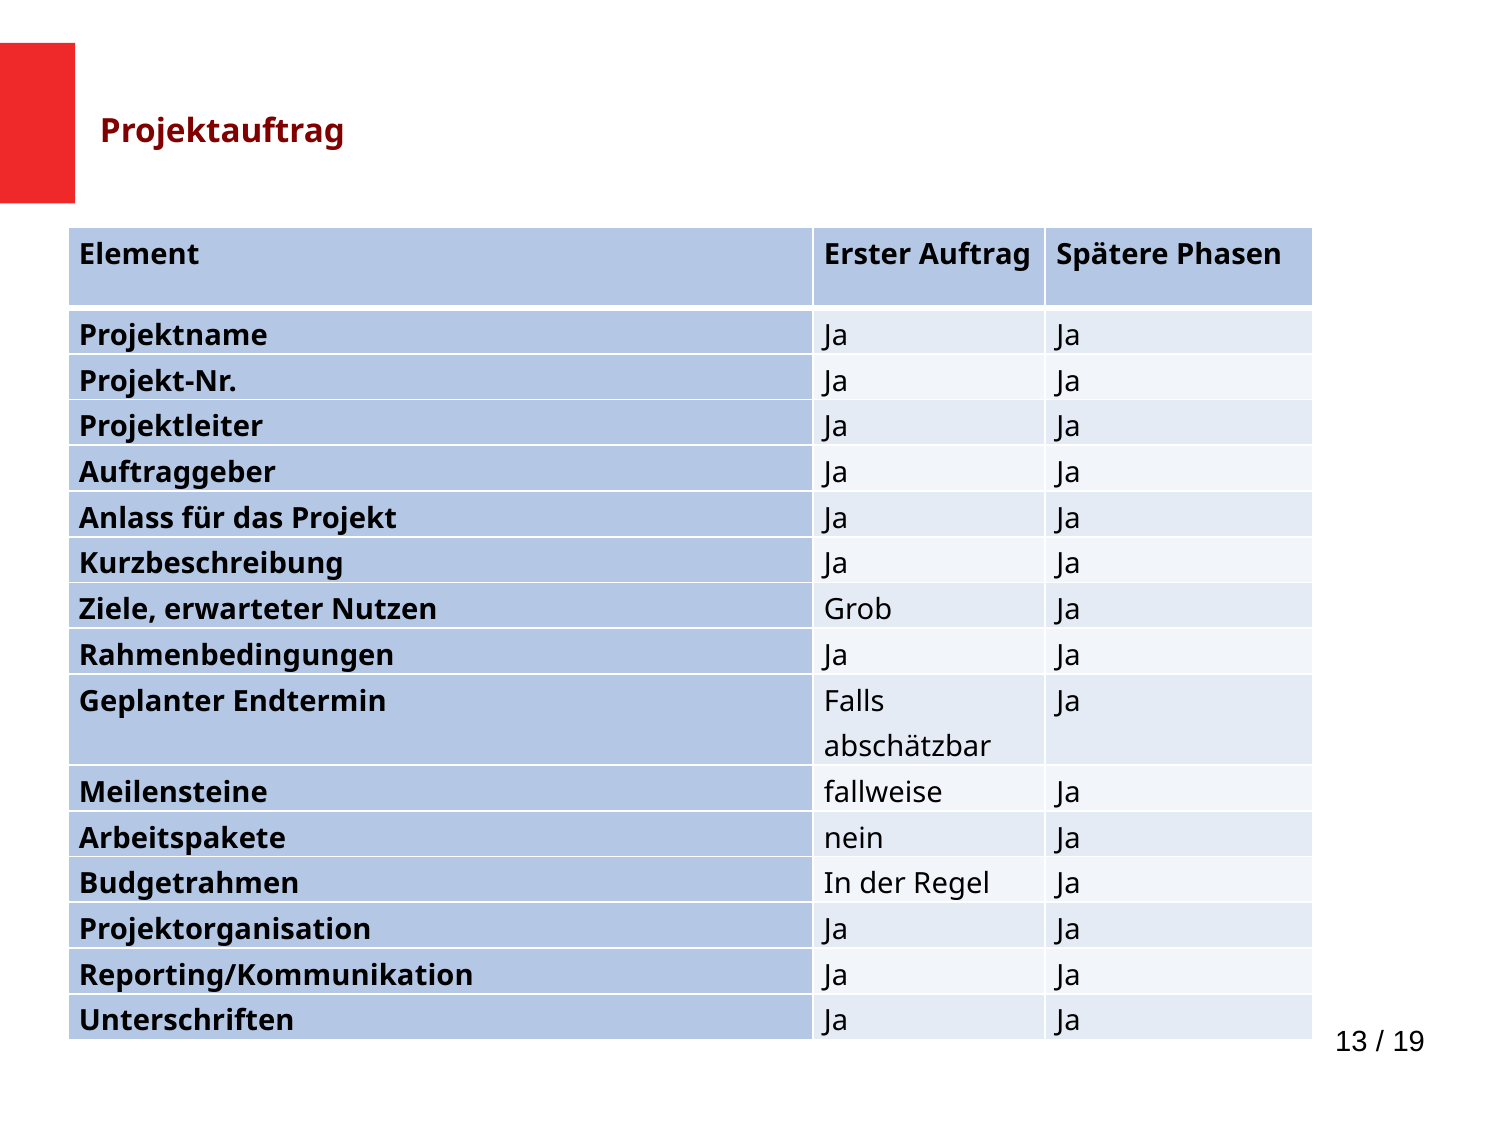

# Projektauftrag
| Element | Erster Auftrag | Spätere Phasen |
| --- | --- | --- |
| Projektname | Ja | Ja |
| Projekt-Nr. | Ja | Ja |
| Projektleiter | Ja | Ja |
| Auftraggeber | Ja | Ja |
| Anlass für das Projekt | Ja | Ja |
| Kurzbeschreibung | Ja | Ja |
| Ziele, erwarteter Nutzen | Grob | Ja |
| Rahmenbedingungen | Ja | Ja |
| Geplanter Endtermin | Falls abschätzbar | Ja |
| Meilensteine | fallweise | Ja |
| Arbeitspakete | nein | Ja |
| Budgetrahmen | In der Regel | Ja |
| Projektorganisation | Ja | Ja |
| Reporting/Kommunikation | Ja | Ja |
| Unterschriften | Ja | Ja |
13